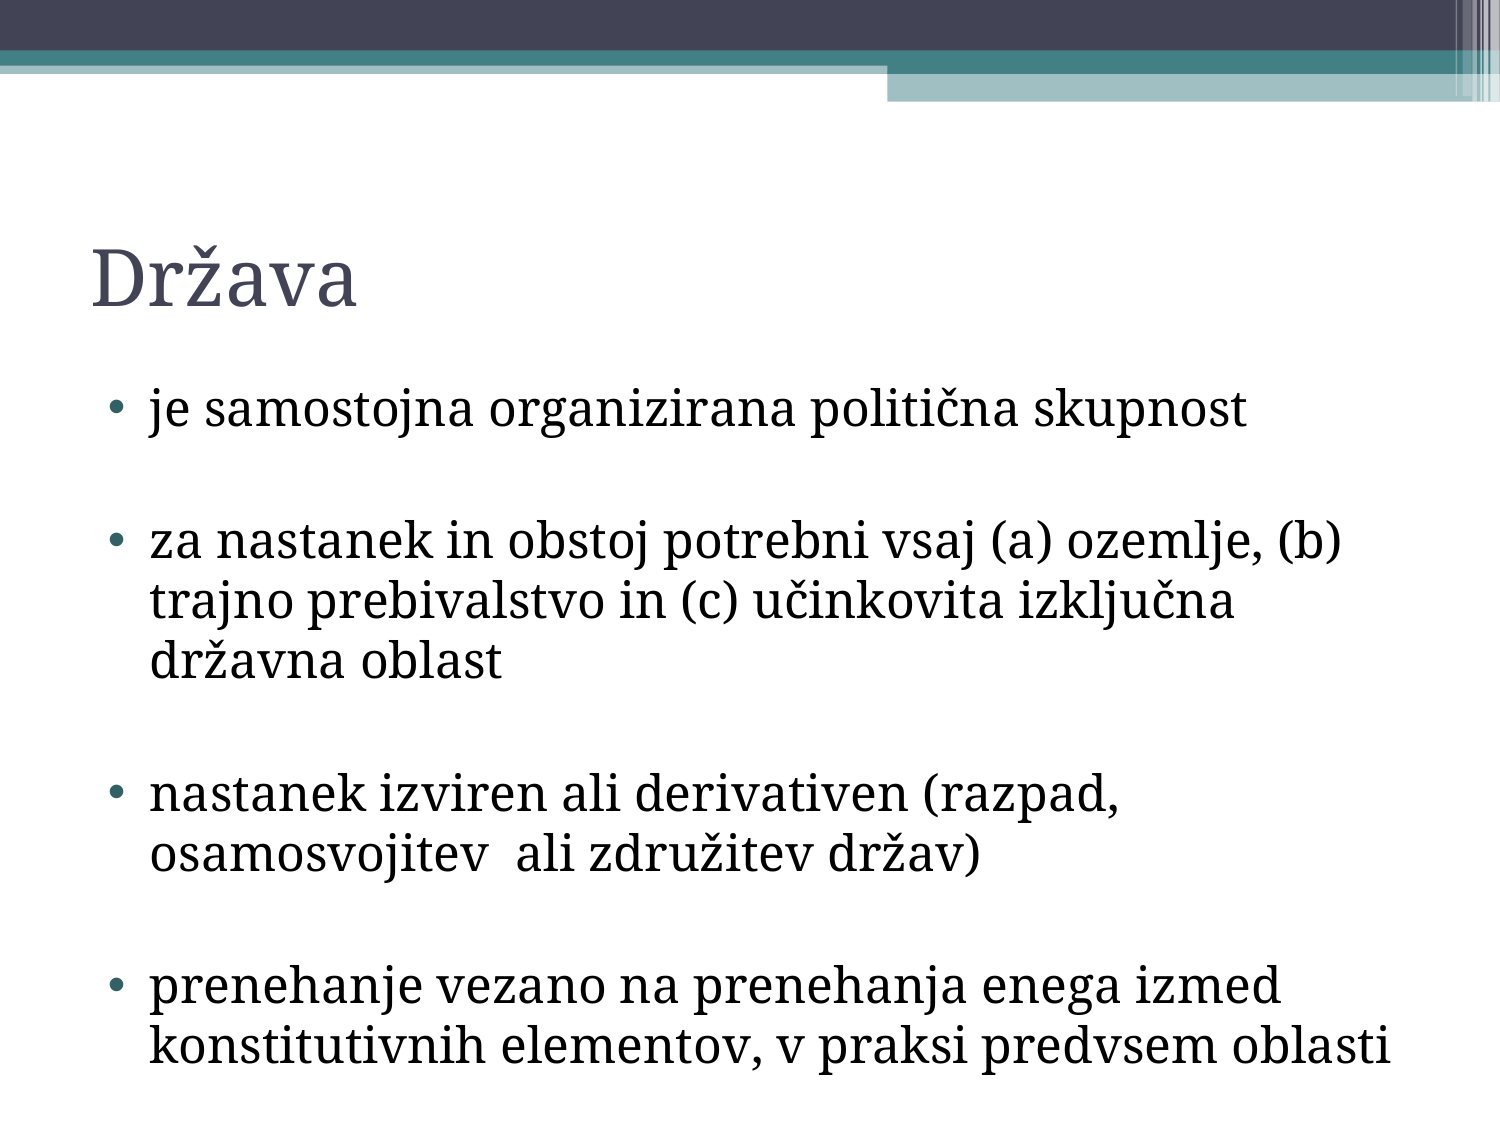

# Država
je samostojna organizirana politična skupnost
za nastanek in obstoj potrebni vsaj (a) ozemlje, (b) trajno prebivalstvo in (c) učinkovita izključna državna oblast
nastanek izviren ali derivativen (razpad, osamosvojitev ali združitev držav)
prenehanje vezano na prenehanja enega izmed konstitutivnih elementov, v praksi predvsem oblasti